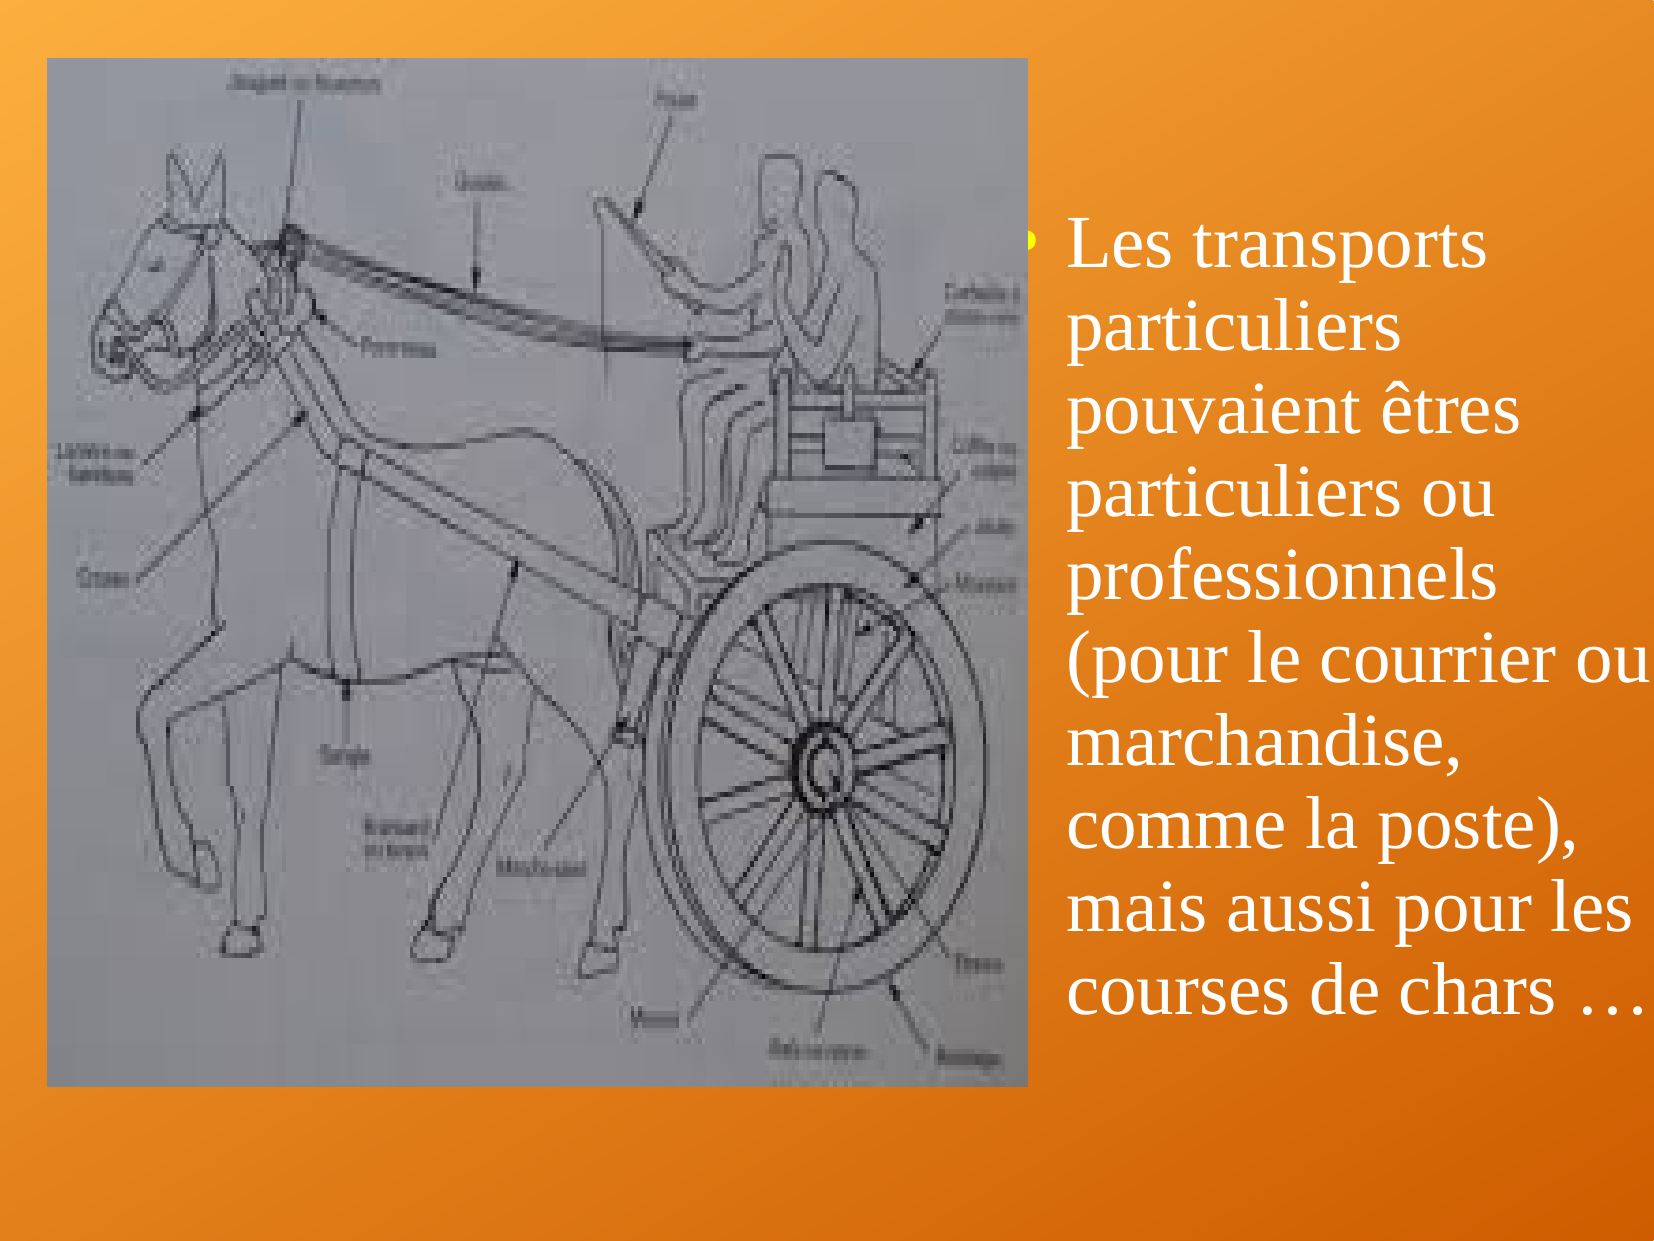

Les transports particuliers pouvaient êtres particuliers ou professionnels (pour le courrier ou marchandise, comme la poste), mais aussi pour les courses de chars …